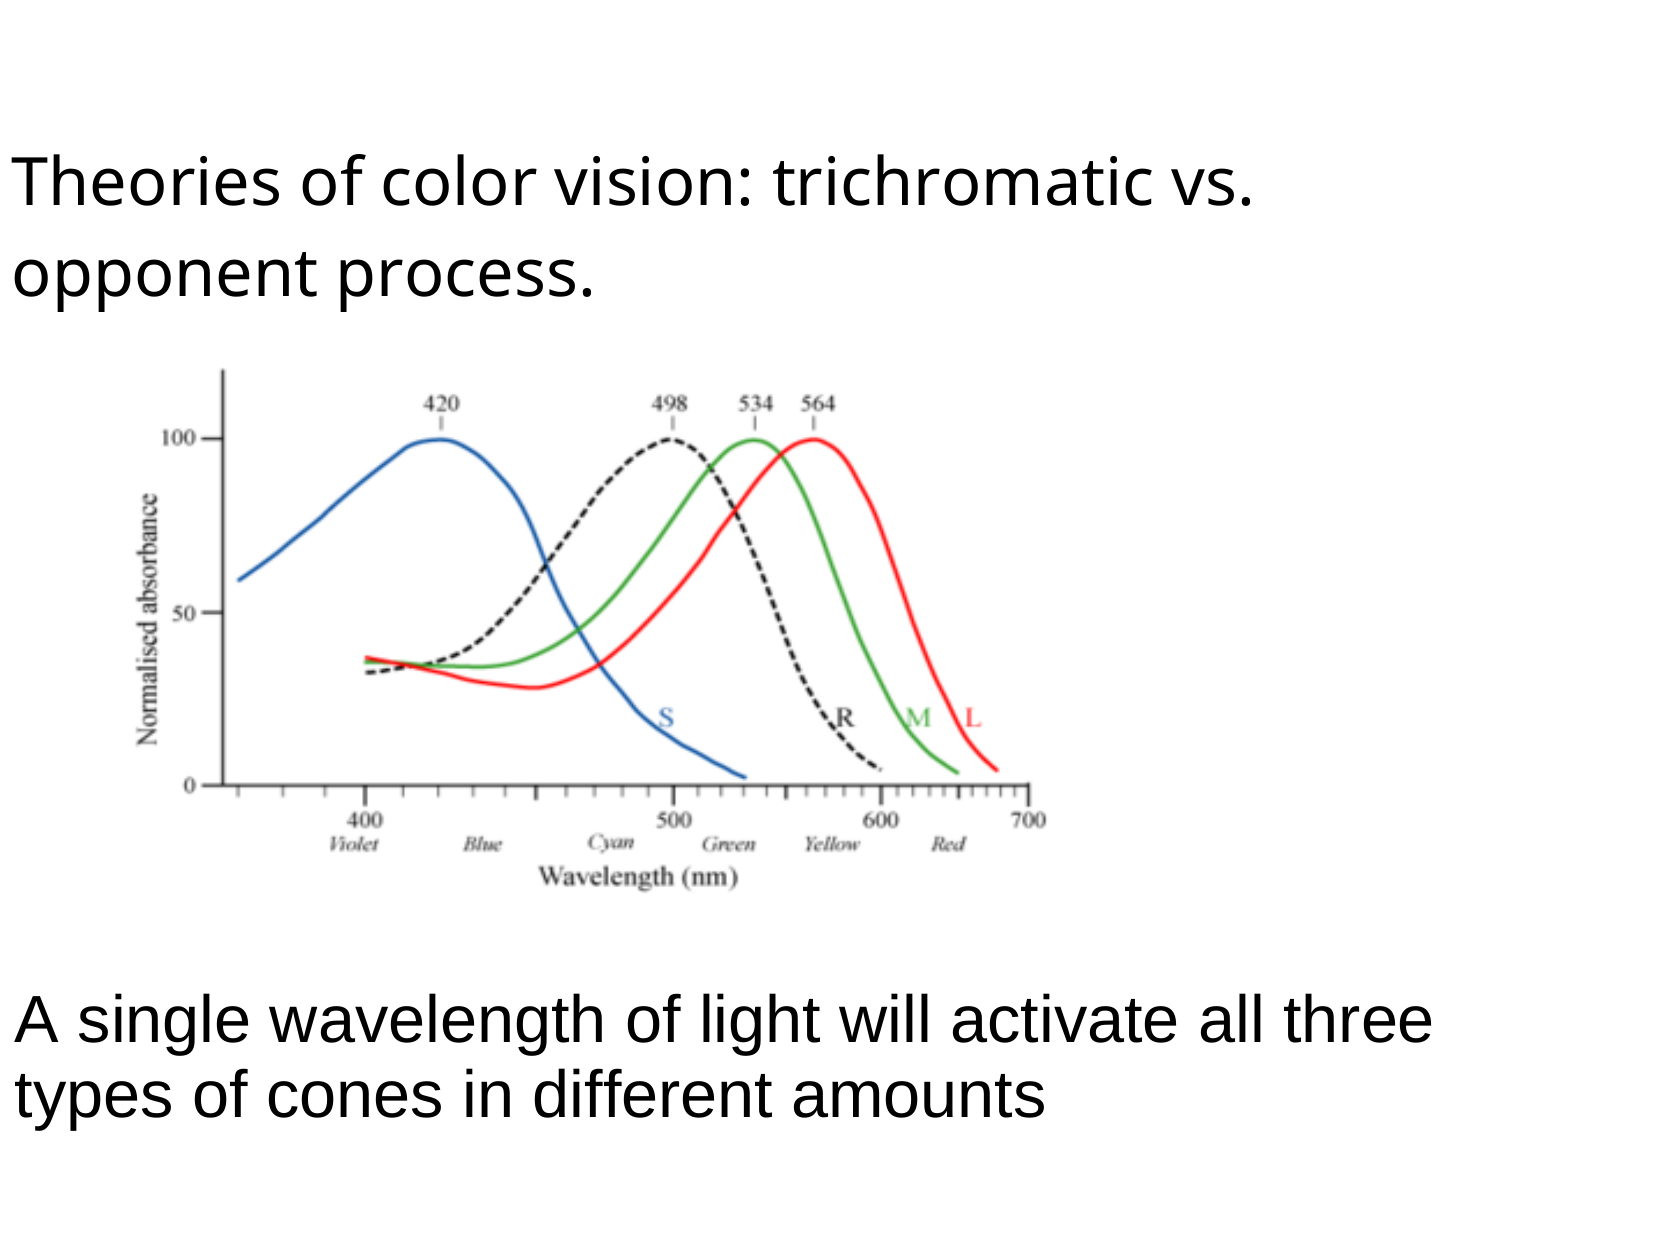

# Theories of color vision: trichromatic vs. opponent process.
A single wavelength of light will activate all three types of cones in different amounts